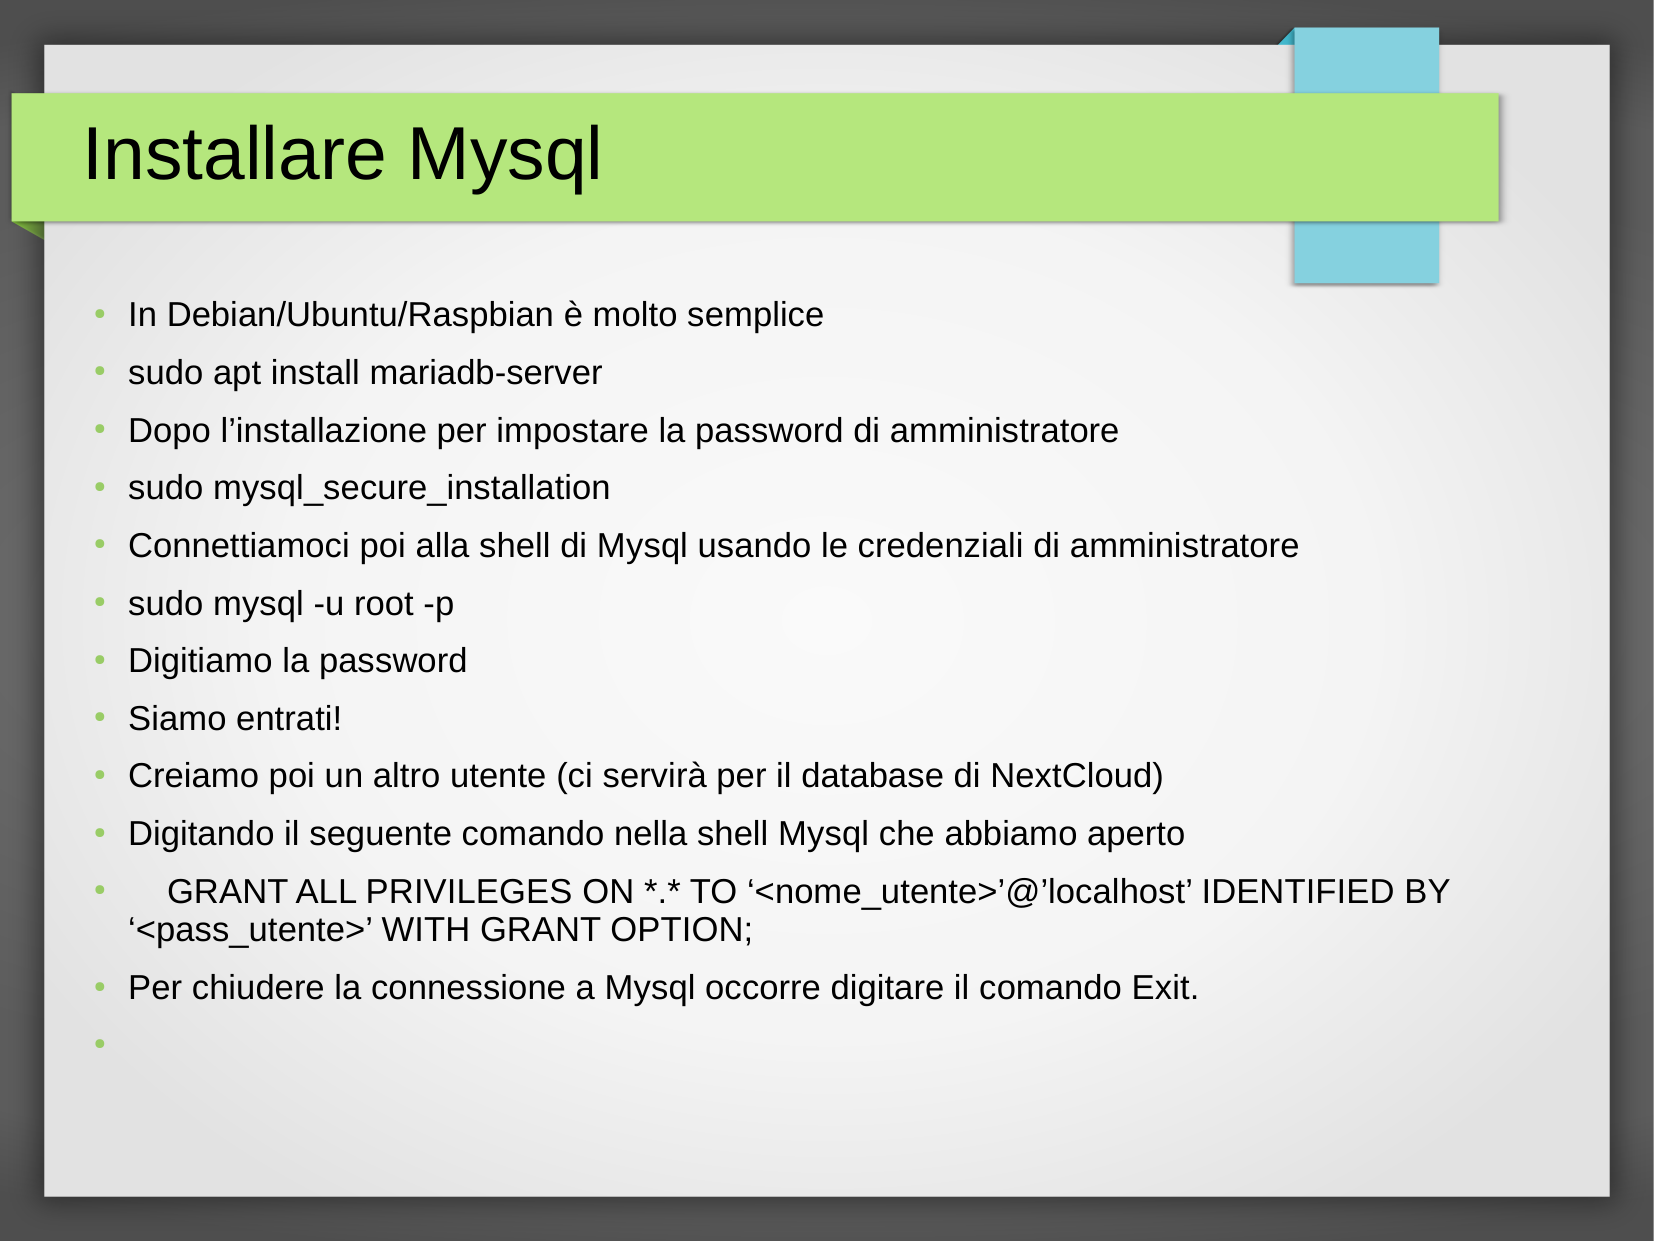

# Installare Mysql
In Debian/Ubuntu/Raspbian è molto semplice
sudo apt install mariadb-server
Dopo l’installazione per impostare la password di amministratore
sudo mysql_secure_installation
Connettiamoci poi alla shell di Mysql usando le credenziali di amministratore
sudo mysql -u root -p
Digitiamo la password
Siamo entrati!
Creiamo poi un altro utente (ci servirà per il database di NextCloud)
Digitando il seguente comando nella shell Mysql che abbiamo aperto
 GRANT ALL PRIVILEGES ON *.* TO ‘<nome_utente>’@’localhost’ IDENTIFIED BY ‘<pass_utente>’ WITH GRANT OPTION;
Per chiudere la connessione a Mysql occorre digitare il comando Exit.